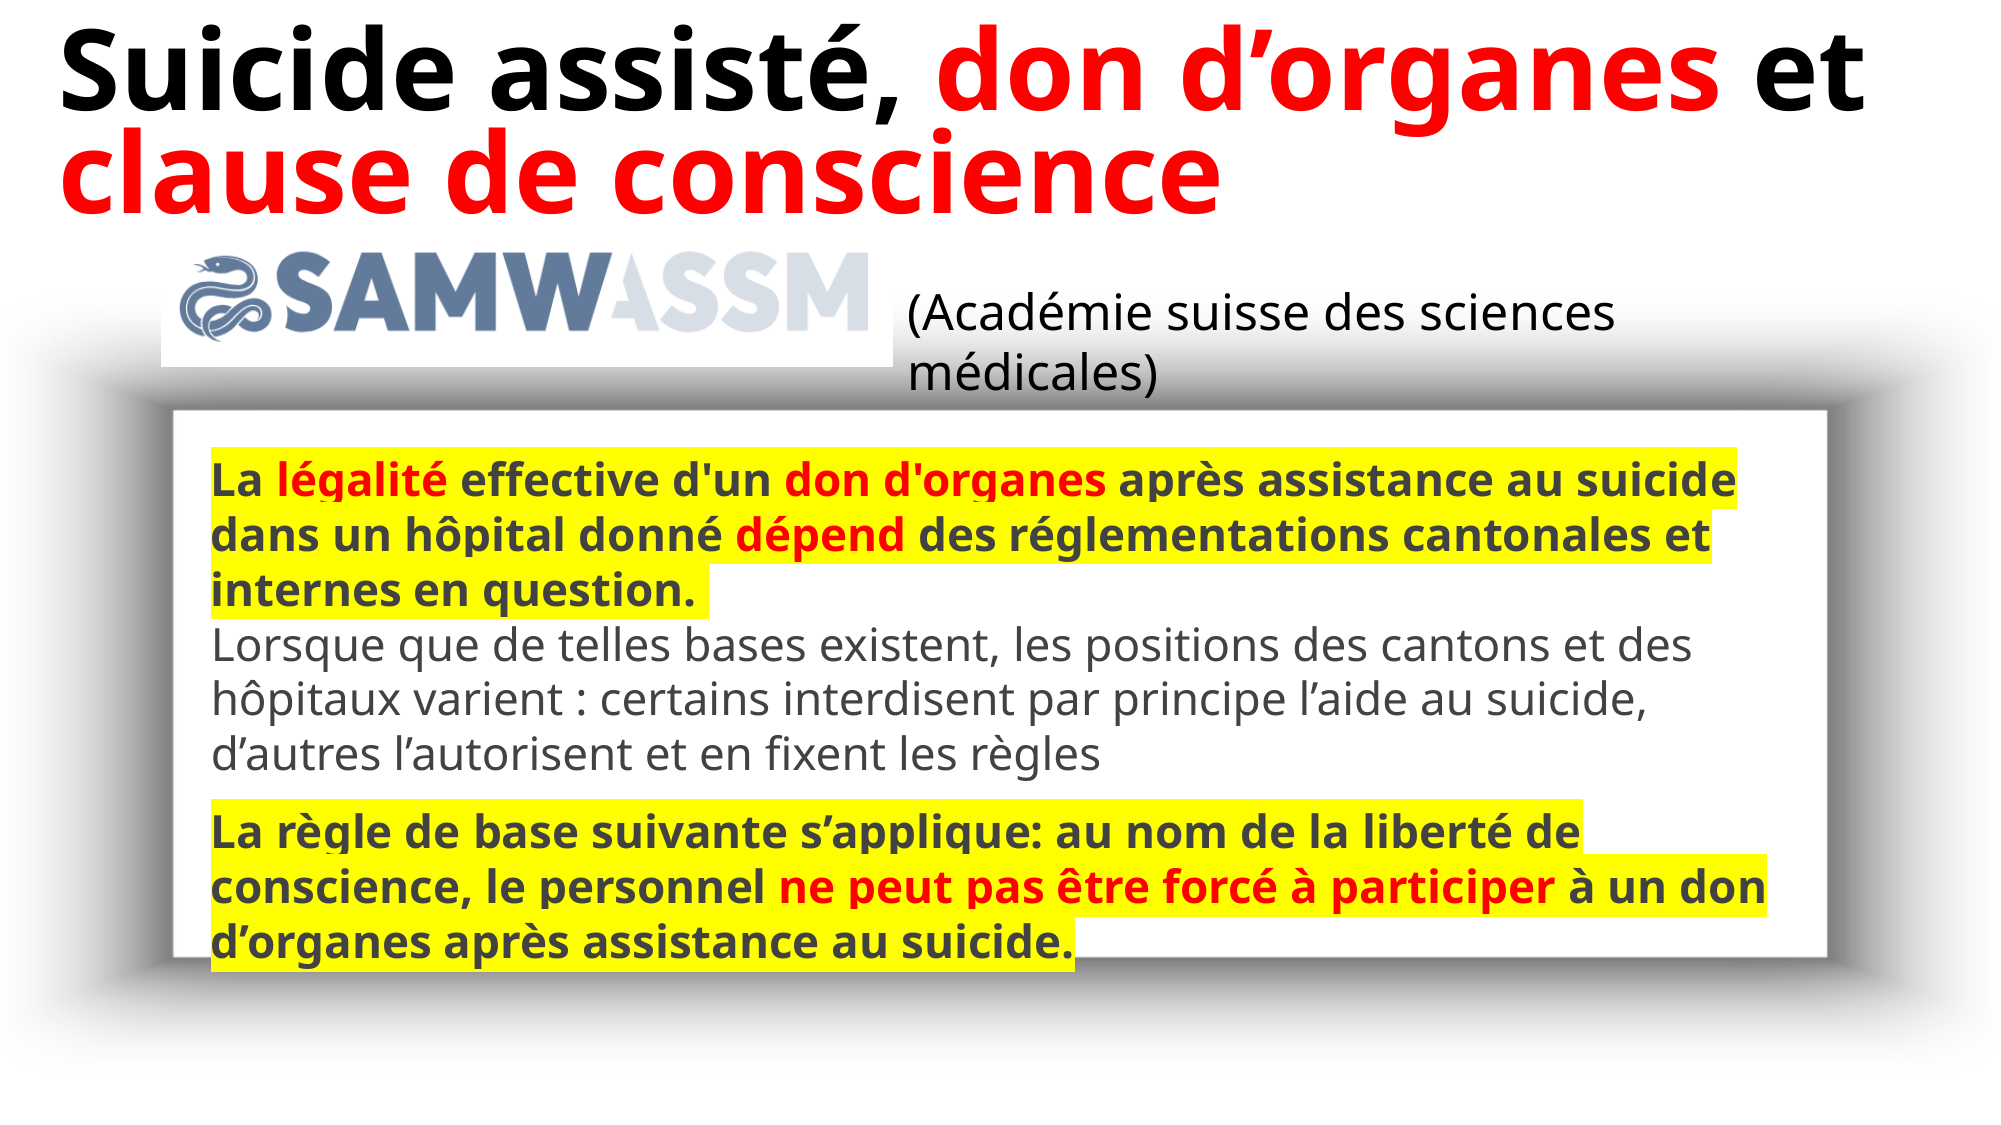

Suicide assisté, don d’organes et clause de conscience
(Académie suisse des sciences médicales)
La légalité effective d'un don d'organes après assistance au suicide dans un hôpital donné dépend des réglementations cantonales et internes en question.
Lorsque que de telles bases existent, les positions des cantons et des hôpitaux varient : certains interdisent par principe l’aide au suicide, d’autres l’autorisent et en fixent les règles
La règle de base suivante s’applique: au nom de la liberté de conscience, le personnel ne peut pas être forcé à participer à un don d’organes après assistance au suicide.